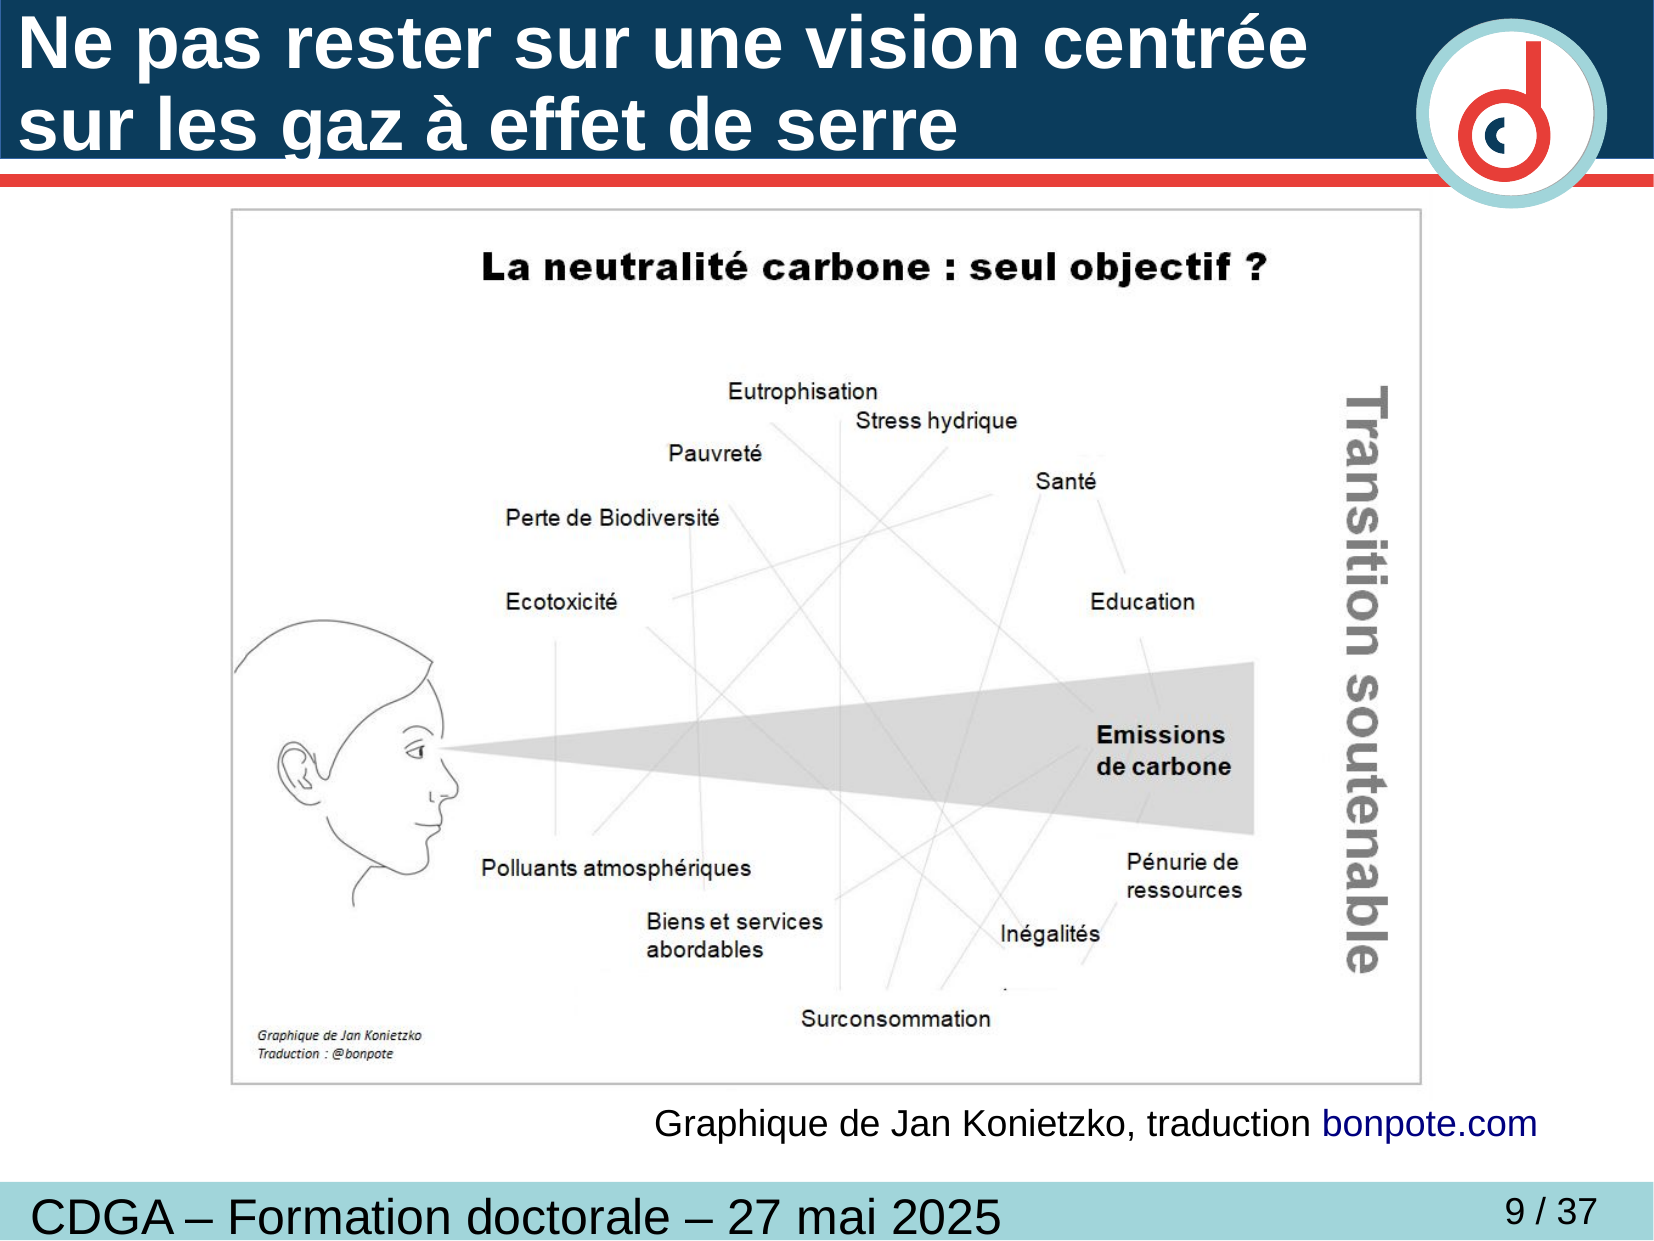

# Ne pas rester sur une vision centrée sur les gaz à effet de serre
Graphique de Jan Konietzko, traduction bonpote.com